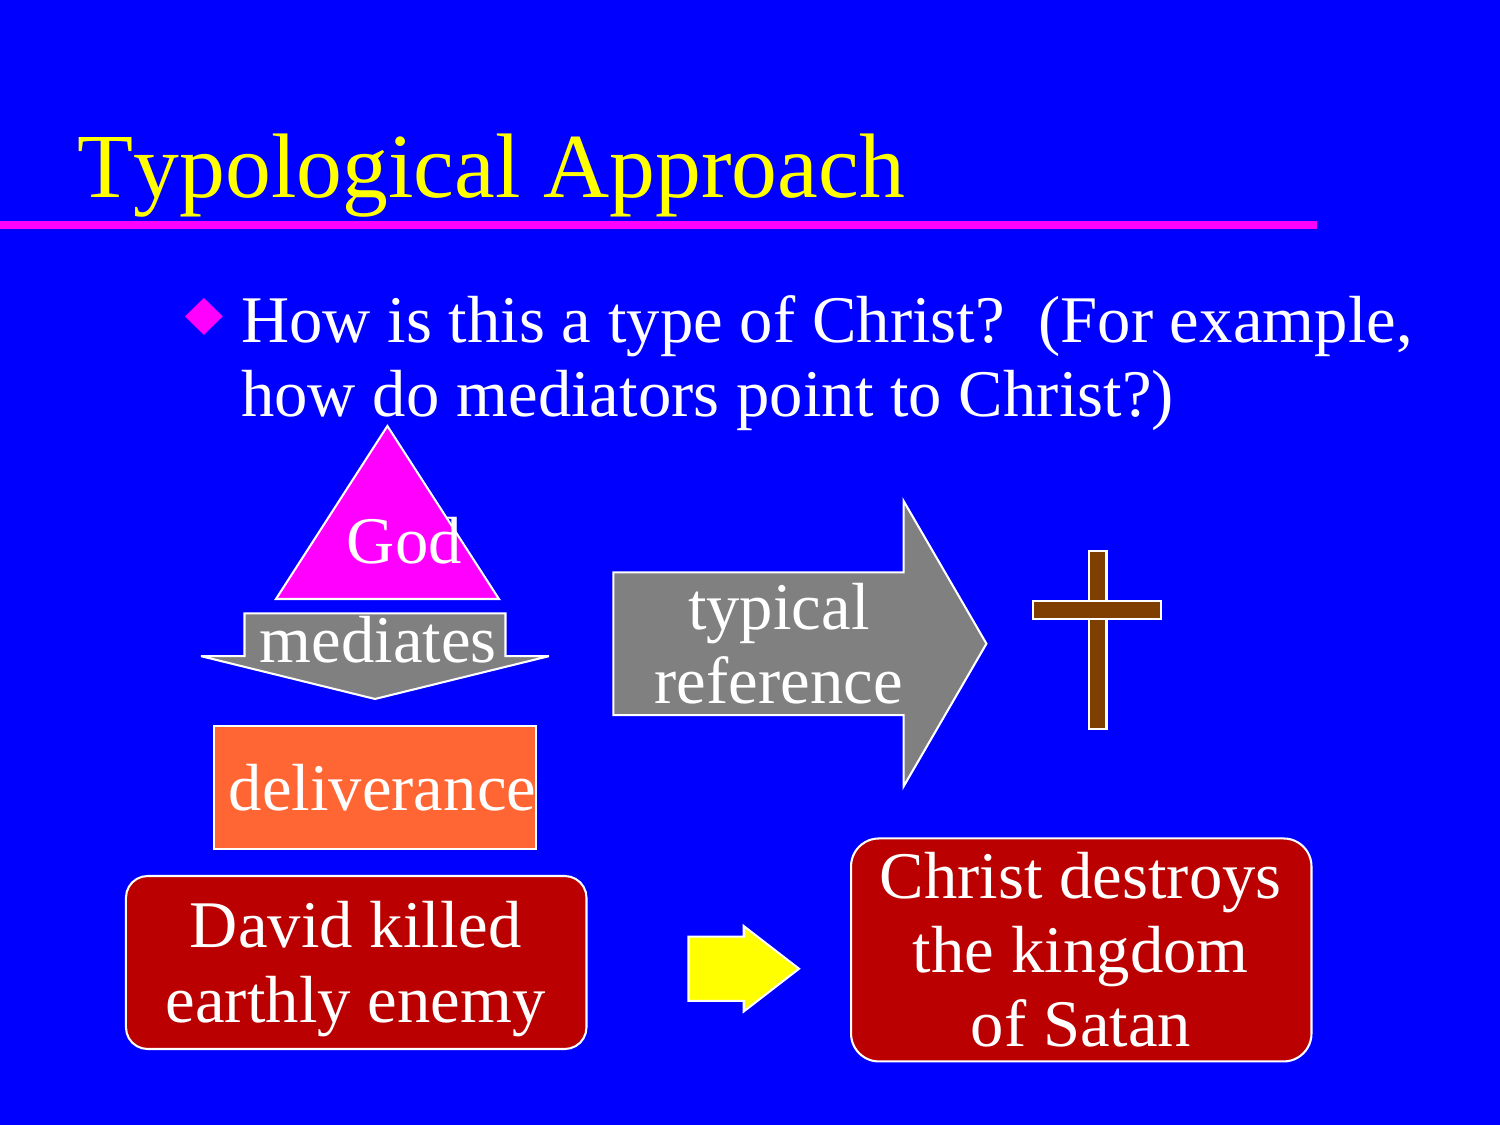

# Typological Approach
How is this a type of Christ? (For example, how do mediators point to Christ?)
God
typical
reference
mediates
deliverance
Christ destroys
the kingdom
of Satan
David killed
earthly enemy